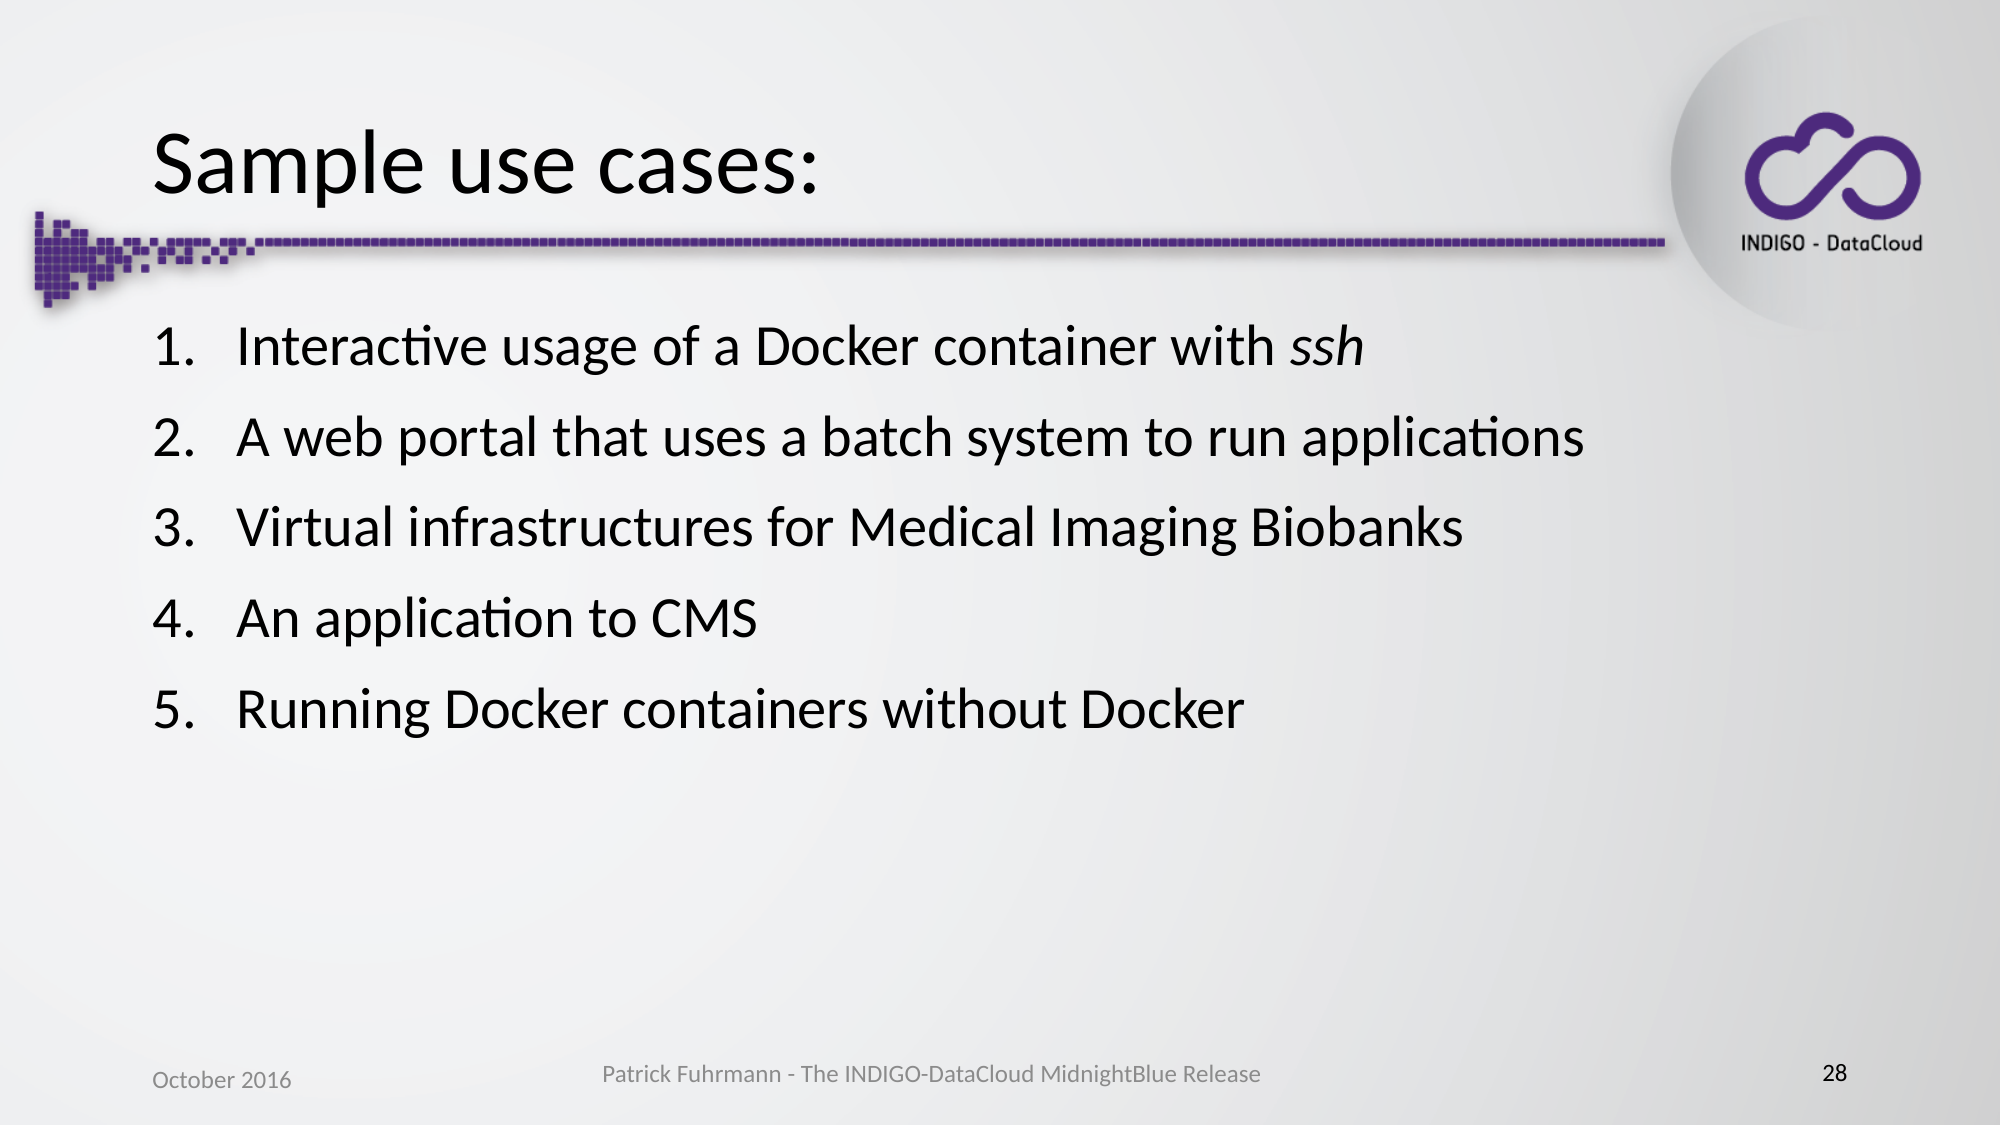

# Sample use cases:
Interactive usage of a Docker container with ssh
A web portal that uses a batch system to run applications
Virtual infrastructures for Medical Imaging Biobanks
An application to CMS
Running Docker containers without Docker
Patrick Fuhrmann - The INDIGO-DataCloud MidnightBlue Release
October 2016